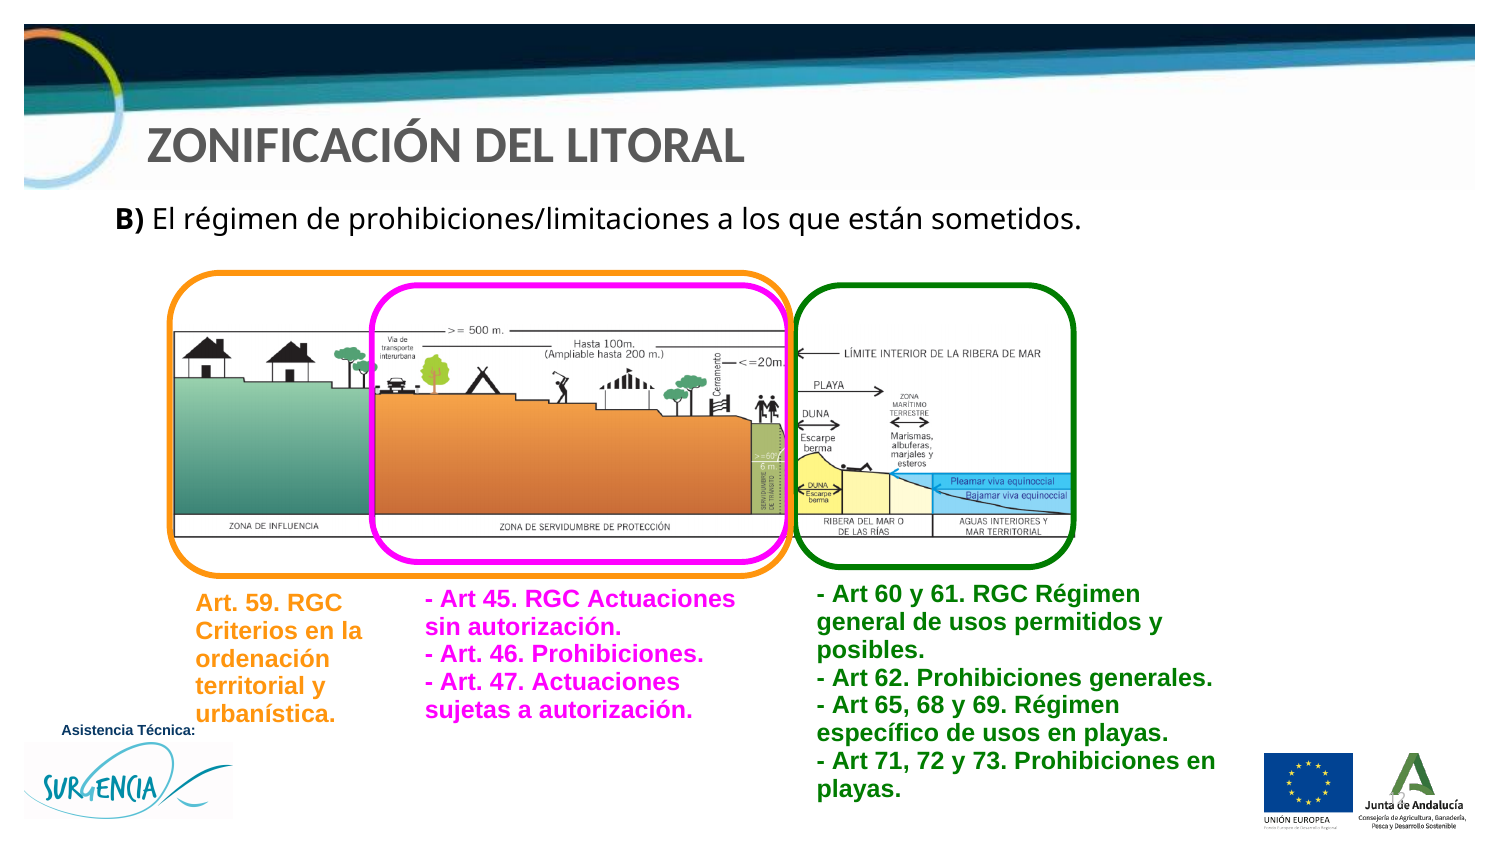

ZONIFICACIÓN DEL LITORAL
B) El régimen de prohibiciones/limitaciones a los que están sometidos.
- Art 60 y 61. RGC Régimen general de usos permitidos y posibles.
- Art 62. Prohibiciones generales.
- Art 65, 68 y 69. Régimen específico de usos en playas.
- Art 71, 72 y 73. Prohibiciones en playas.
- Art 45. RGC Actuaciones sin autorización.
- Art. 46. Prohibiciones.
- Art. 47. Actuaciones sujetas a autorización.
Art. 59. RGC Criterios en la ordenación territorial y urbanística.
Asistencia Técnica: